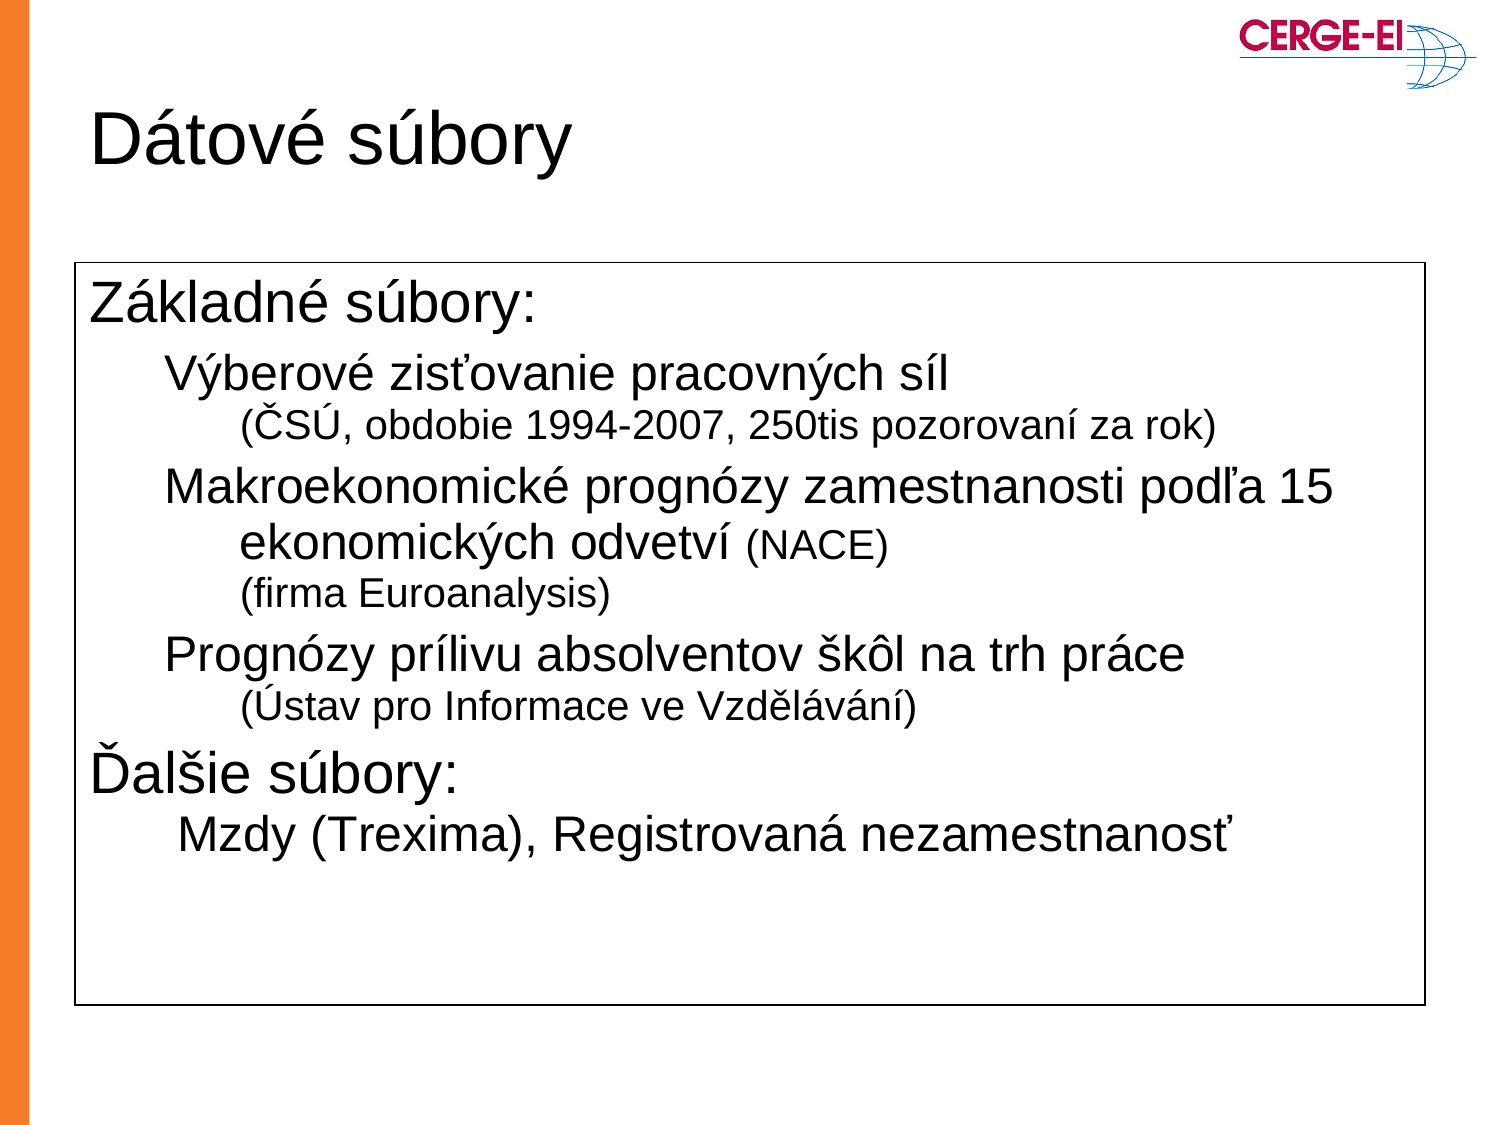

# Dátové súbory
Základné súbory:
Výberové zisťovanie pracovných síl
(ČSÚ, obdobie 1994-2007, 250tis pozorovaní za rok)
Makroekonomické prognózy zamestnanosti podľa 15 ekonomických odvetví (NACE)
(firma Euroanalysis)
Prognózy prílivu absolventov škôl na trh práce
(Ústav pro Informace ve Vzdělávání)
Ďalšie súbory:
Mzdy (Trexima), Registrovaná nezamestnanosť